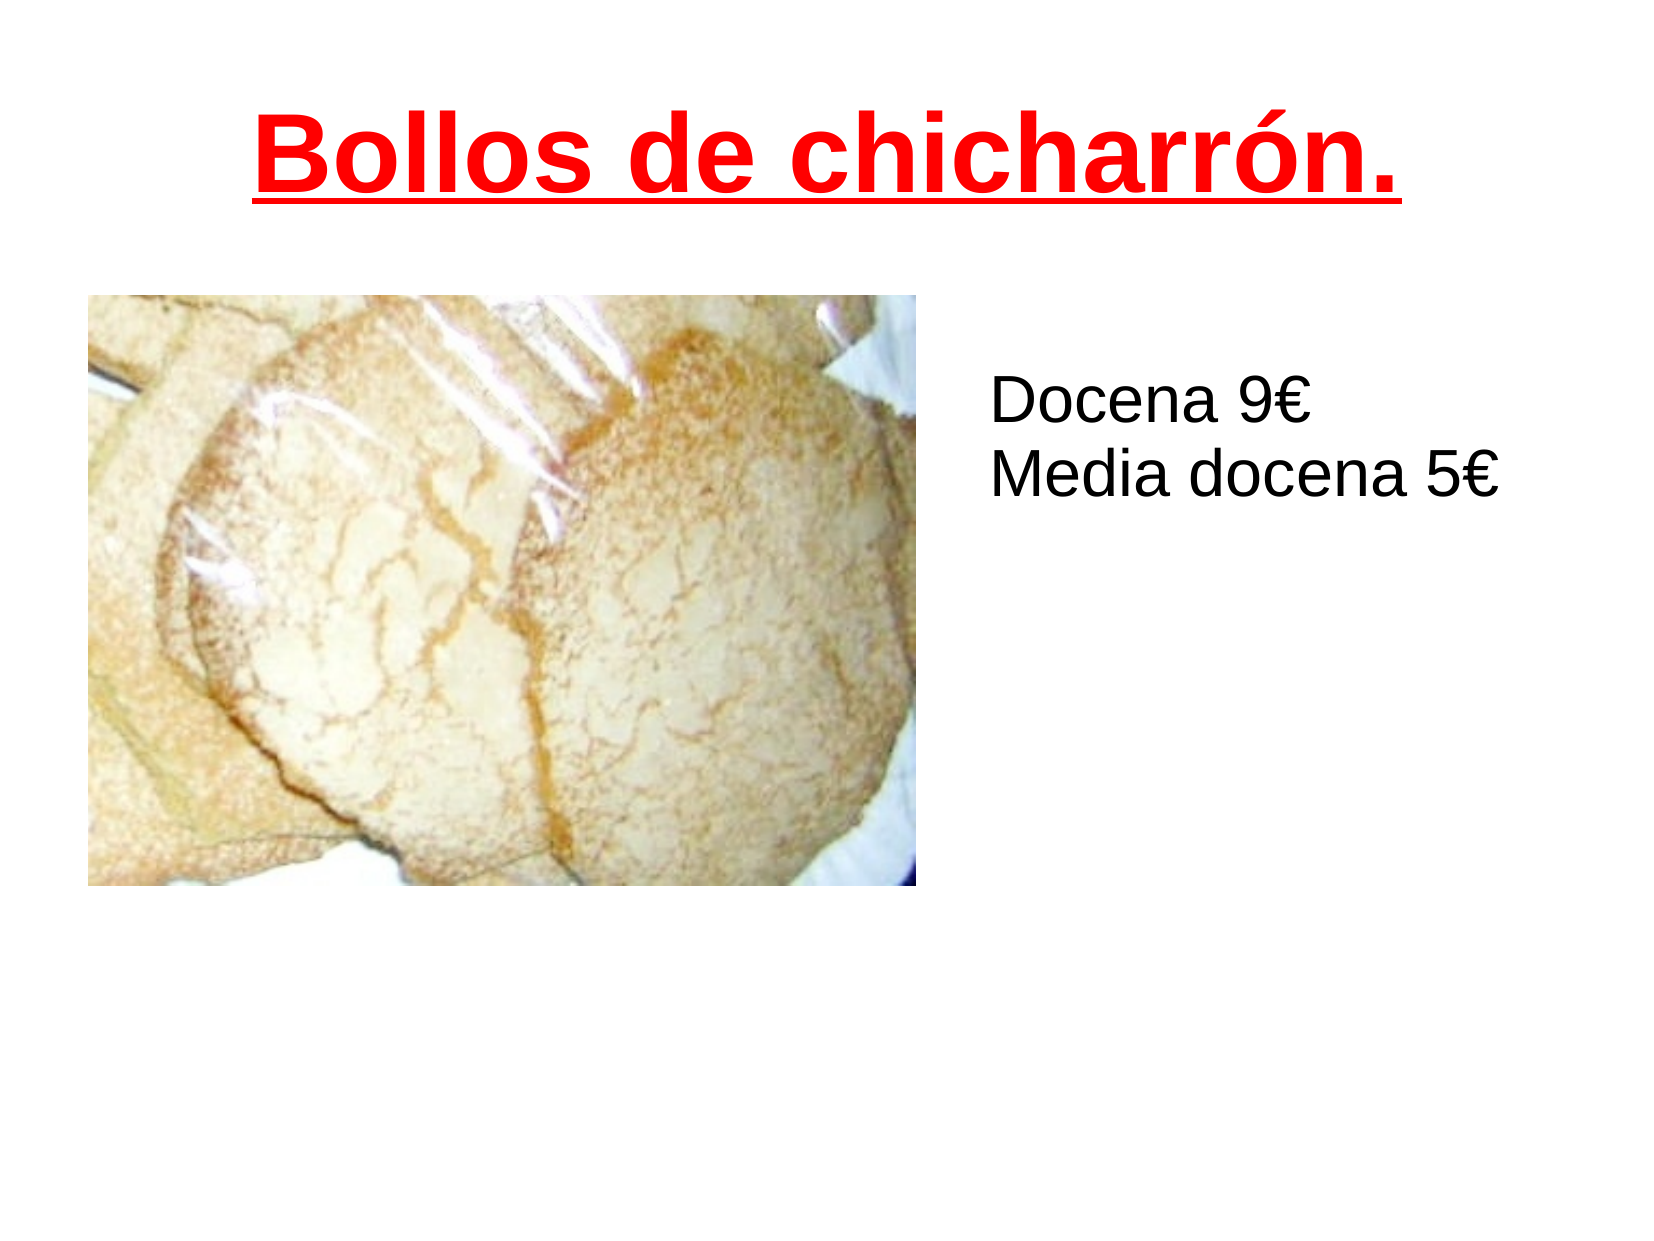

# Bollos de chicharrón.
Docena 9€
Media docena 5€